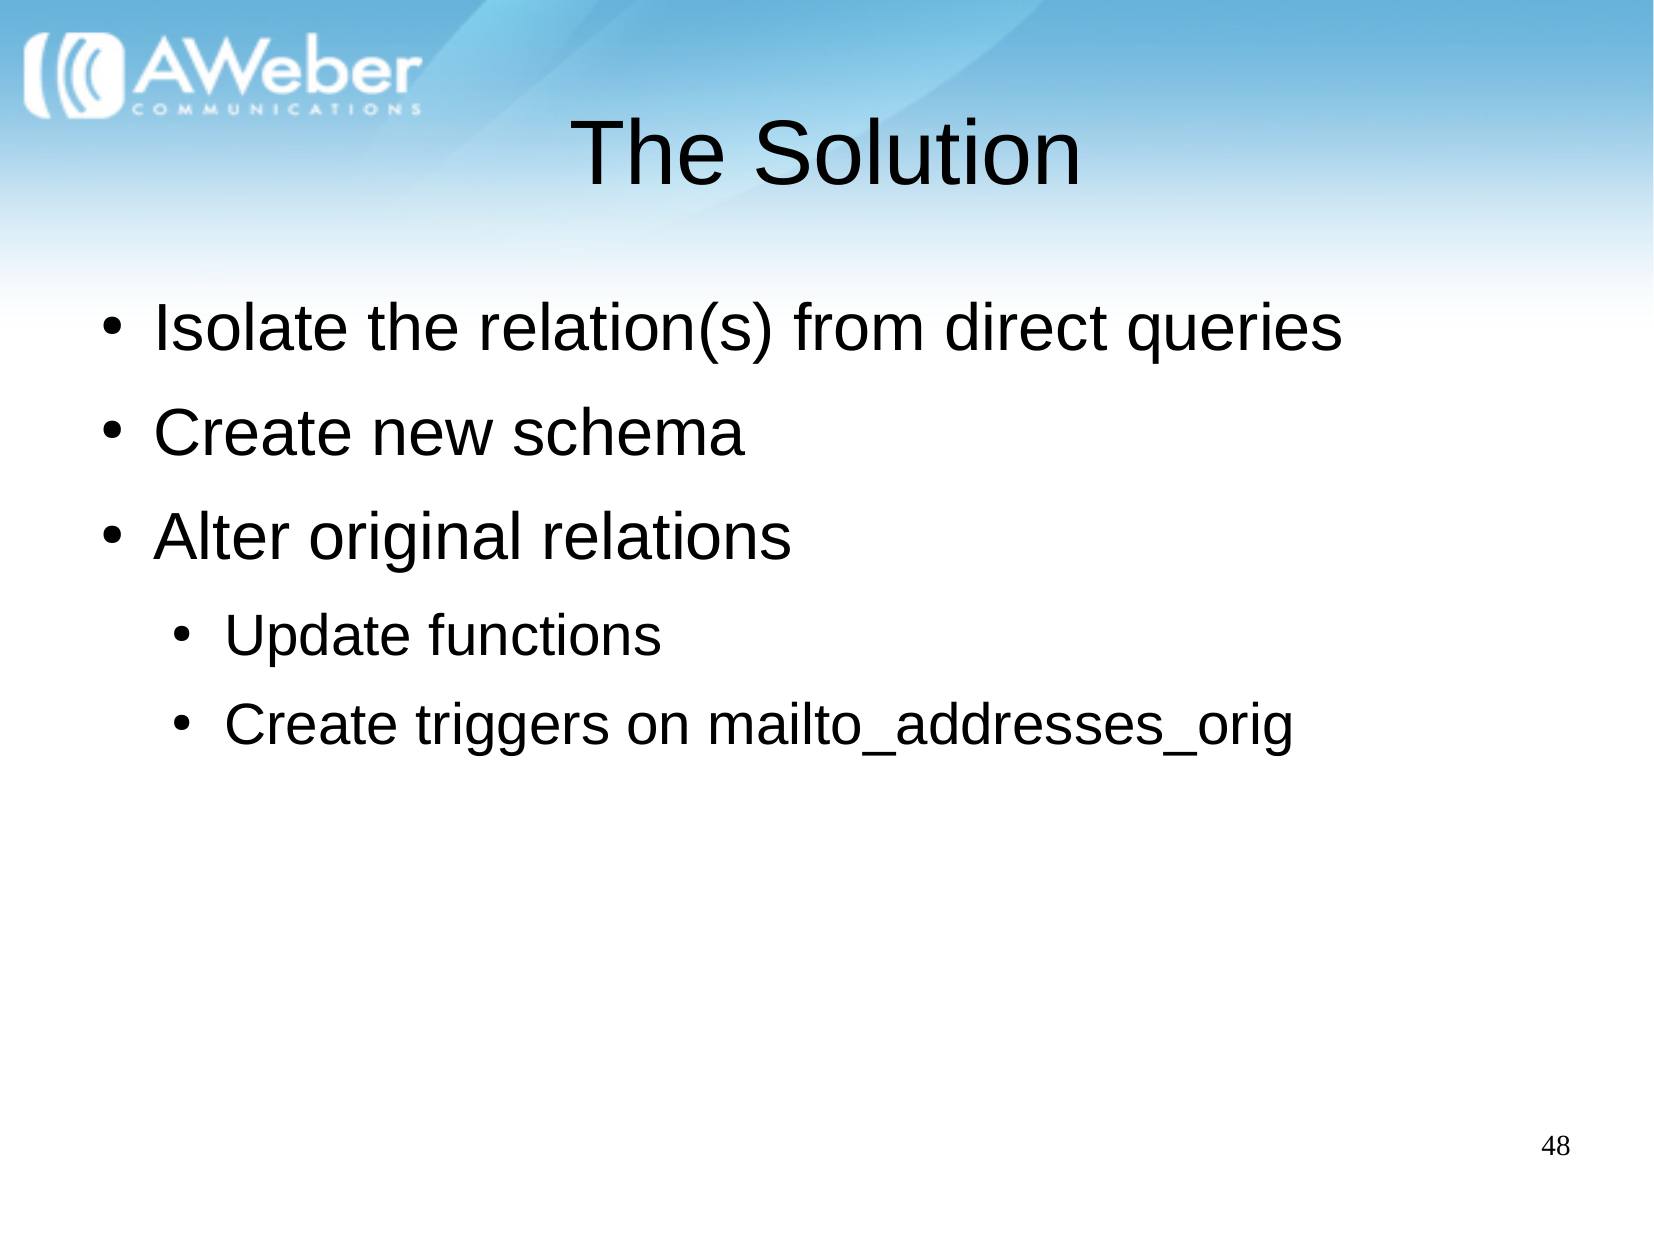

# The Solution
Isolate the relation(s) from direct queries
Create new schema
Alter original relations
Update functions
Create triggers on mailto_addresses_orig
48